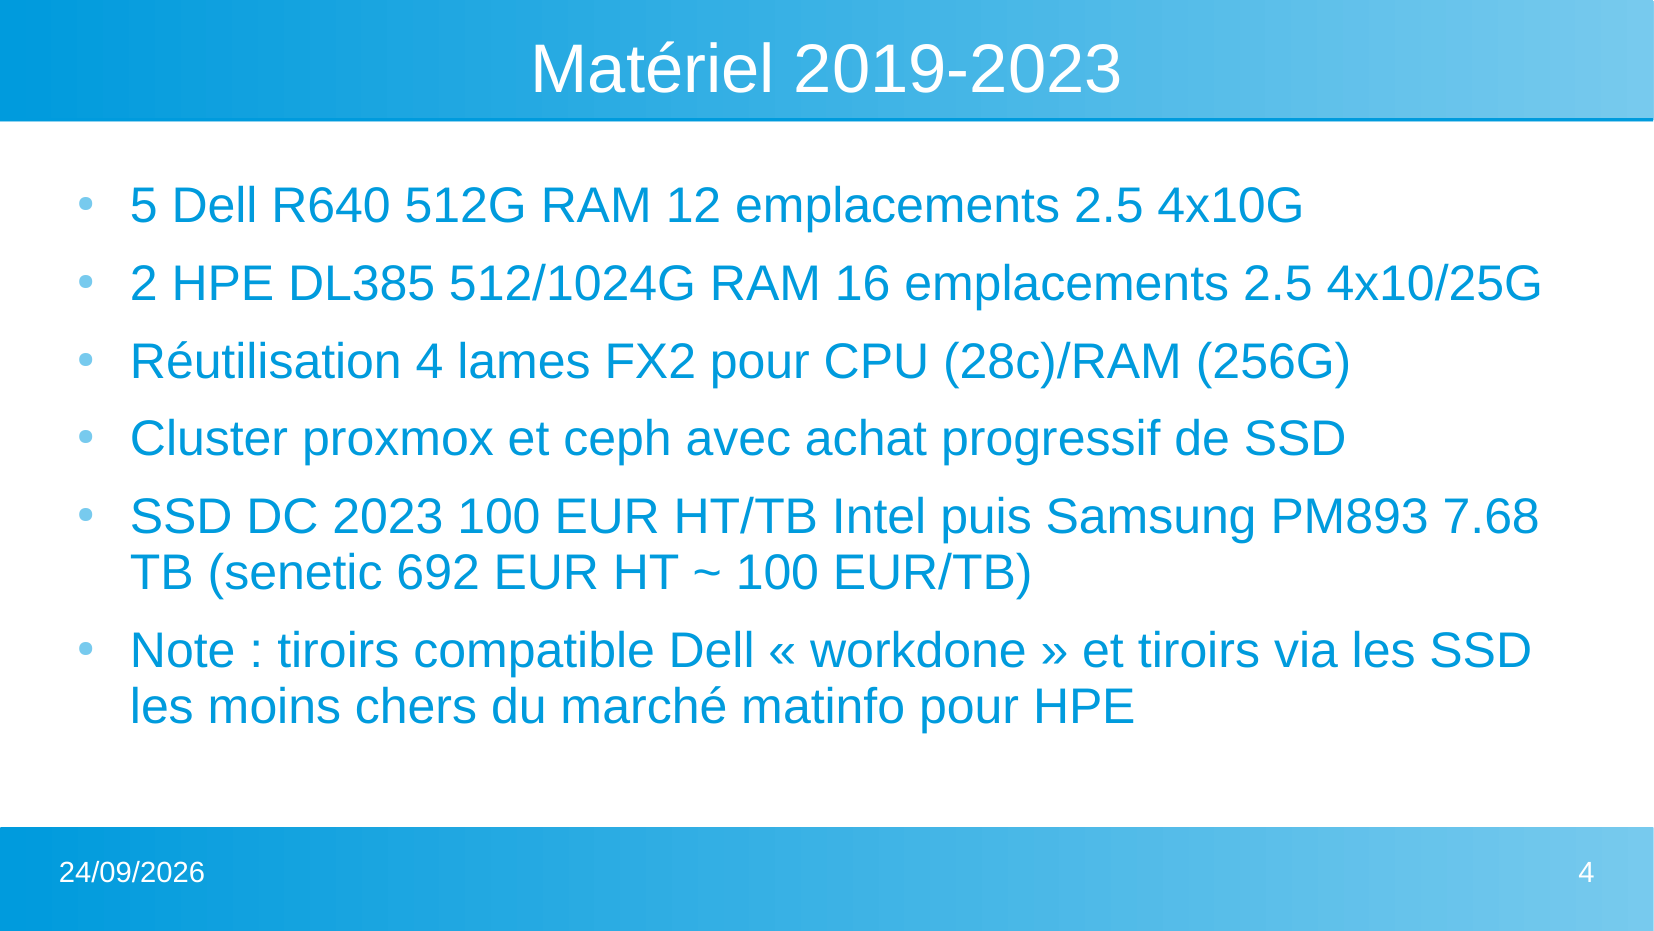

# Matériel 2019-2023
5 Dell R640 512G RAM 12 emplacements 2.5 4x10G
2 HPE DL385 512/1024G RAM 16 emplacements 2.5 4x10/25G
Réutilisation 4 lames FX2 pour CPU (28c)/RAM (256G)
Cluster proxmox et ceph avec achat progressif de SSD
SSD DC 2023 100 EUR HT/TB Intel puis Samsung PM893 7.68 TB (senetic 692 EUR HT ~ 100 EUR/TB)
Note : tiroirs compatible Dell « workdone » et tiroirs via les SSD les moins chers du marché matinfo pour HPE
4